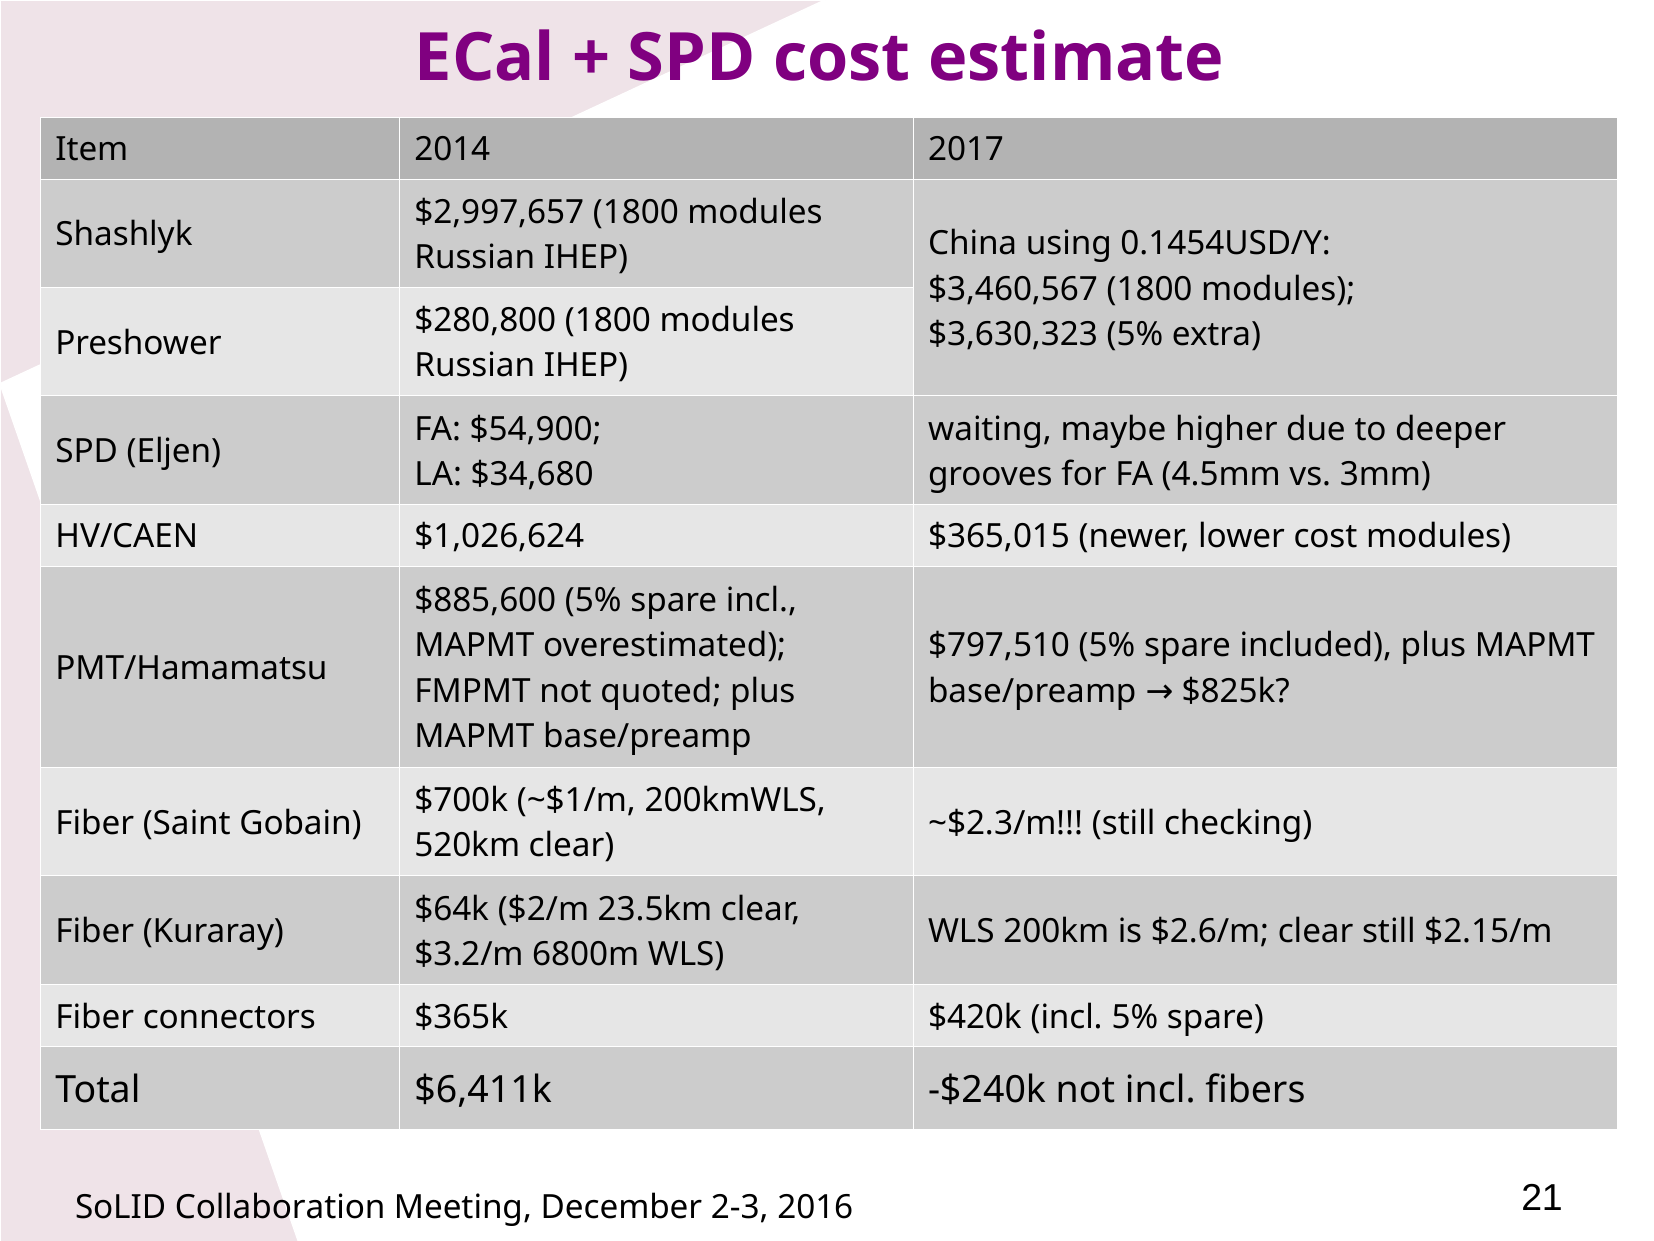

# ECal + SPD cost estimate
| Item | 2014 | 2017 |
| --- | --- | --- |
| Shashlyk | $2,997,657 (1800 modules Russian IHEP) | China using 0.1454USD/Y: $3,460,567 (1800 modules); $3,630,323 (5% extra) |
| Preshower | $280,800 (1800 modules Russian IHEP) | |
| SPD (Eljen) | FA: $54,900; LA: $34,680 | waiting, maybe higher due to deeper grooves for FA (4.5mm vs. 3mm) |
| HV/CAEN | $1,026,624 | $365,015 (newer, lower cost modules) |
| PMT/Hamamatsu | $885,600 (5% spare incl., MAPMT overestimated); FMPMT not quoted; plus MAPMT base/preamp | $797,510 (5% spare included), plus MAPMT base/preamp → $825k? |
| Fiber (Saint Gobain) | $700k (~$1/m, 200kmWLS, 520km clear) | ~$2.3/m!!! (still checking) |
| Fiber (Kuraray) | $64k ($2/m 23.5km clear, $3.2/m 6800m WLS) | WLS 200km is $2.6/m; clear still $2.15/m |
| Fiber connectors | $365k | $420k (incl. 5% spare) |
| Total | $6,411k | -$240k not incl. fibers |
21